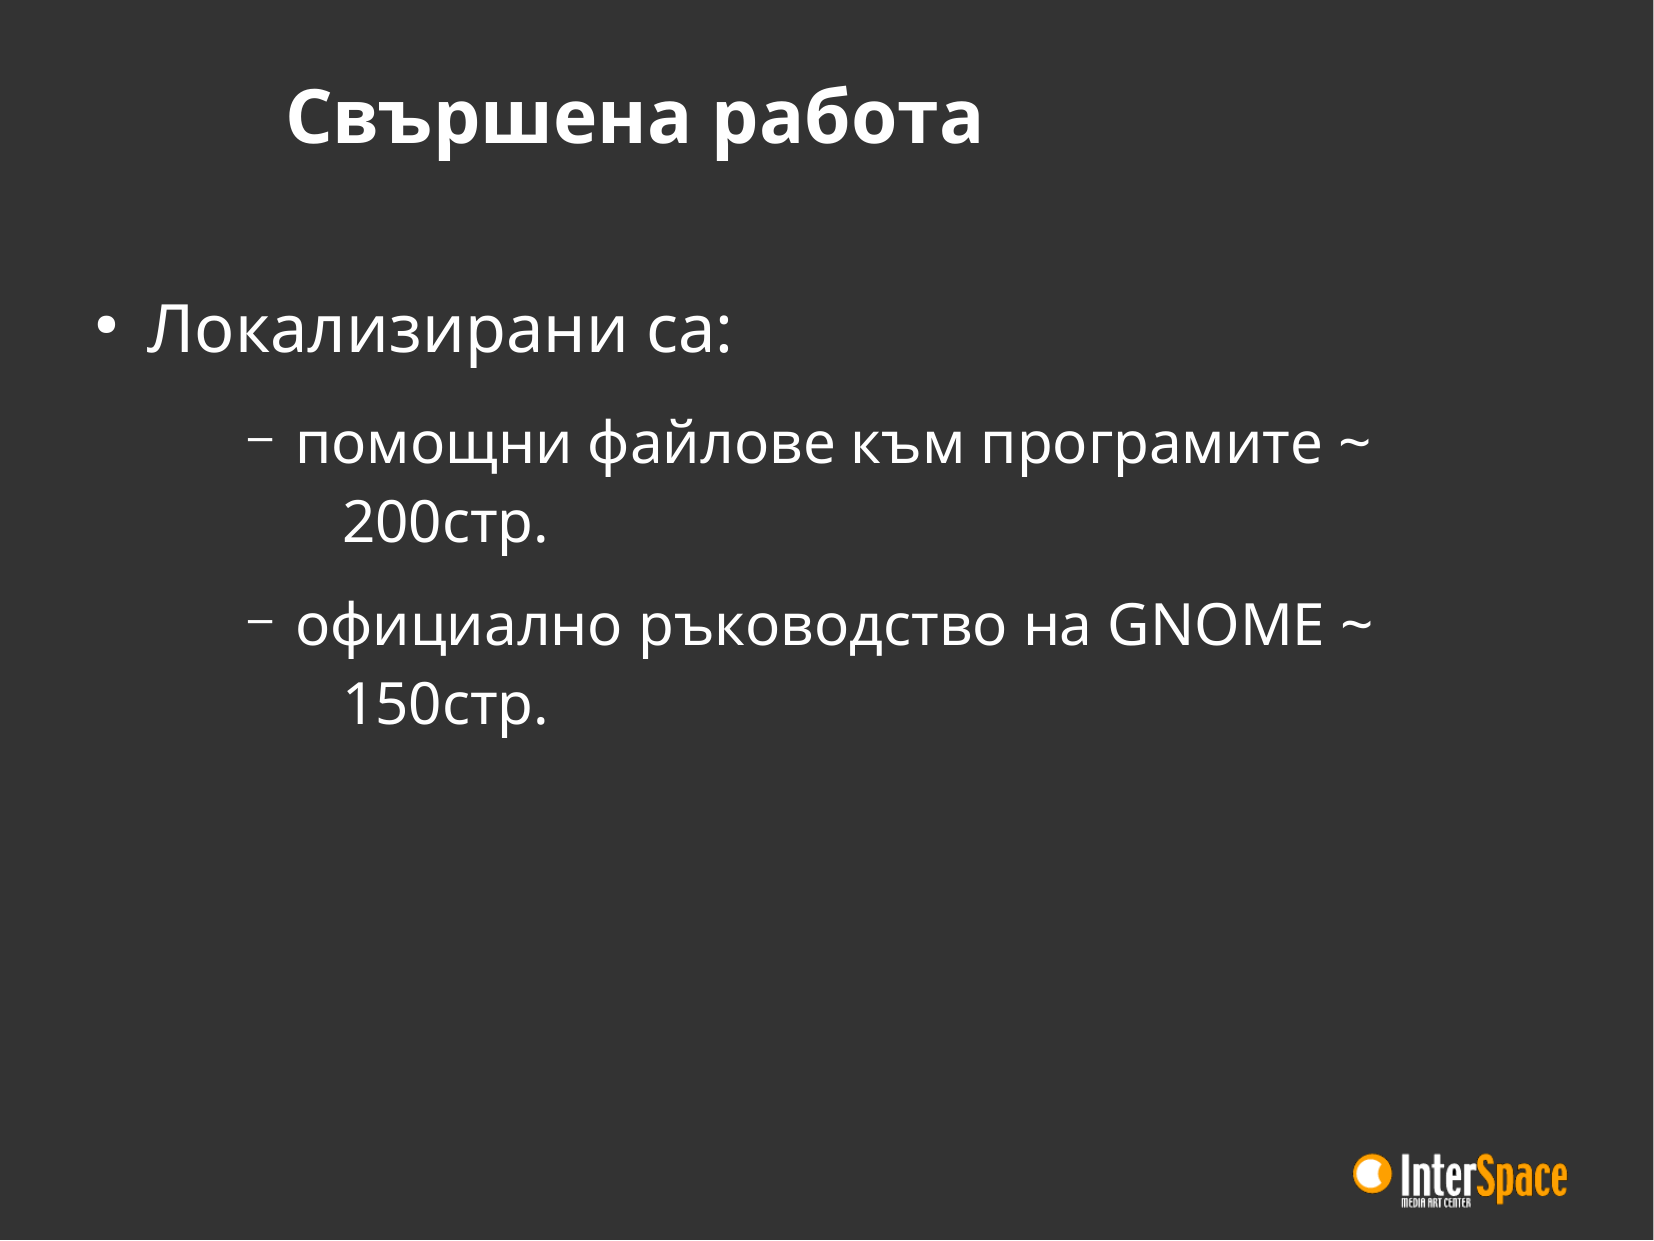

# Свършена работа
Локализирани са:
помощни файлове към програмите ~ 200стр.
официално ръководство на GNOME ~ 150стр.